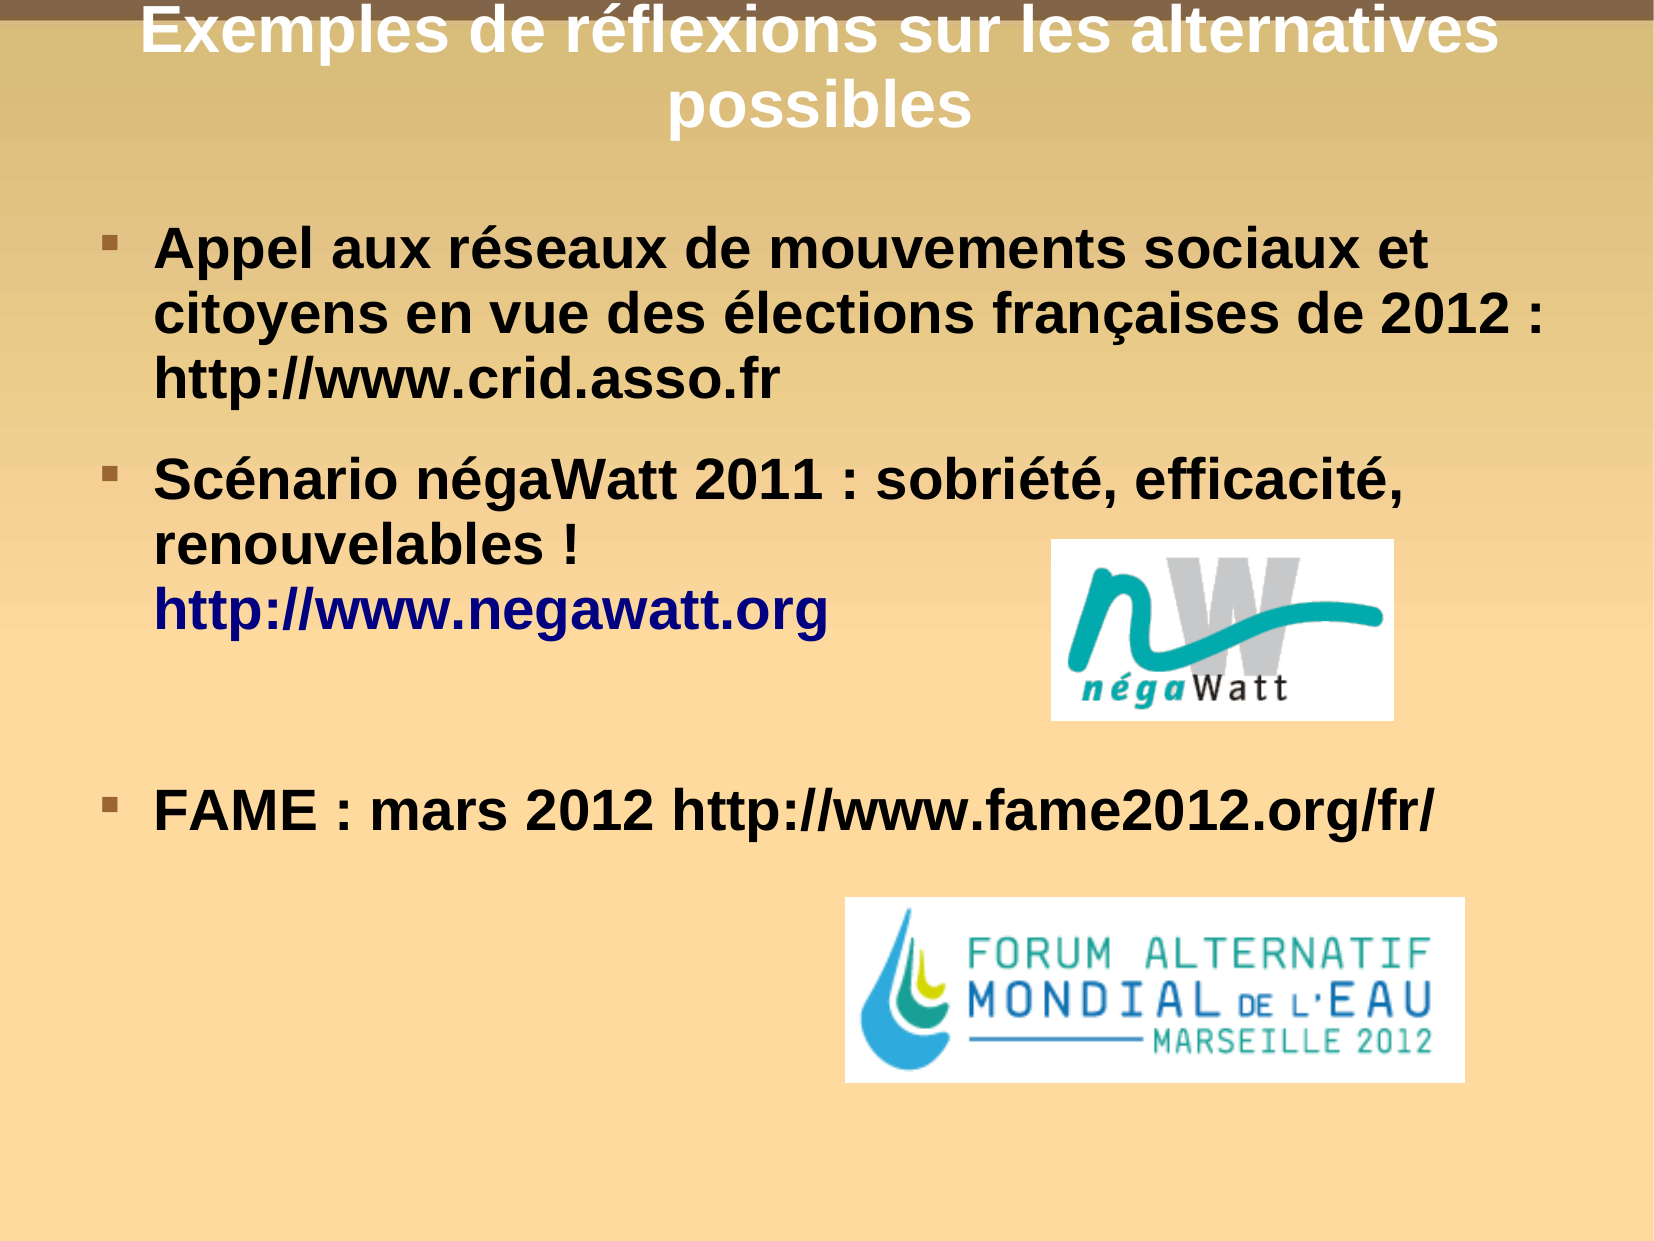

# Exemples de réflexions sur les alternatives possibles
Appel aux réseaux de mouvements sociaux et citoyens en vue des élections françaises de 2012 : http://www.crid.asso.fr
Scénario négaWatt 2011 : sobriété, efficacité, renouvelables !
http://www.negawatt.org
FAME : mars 2012 http://www.fame2012.org/fr/